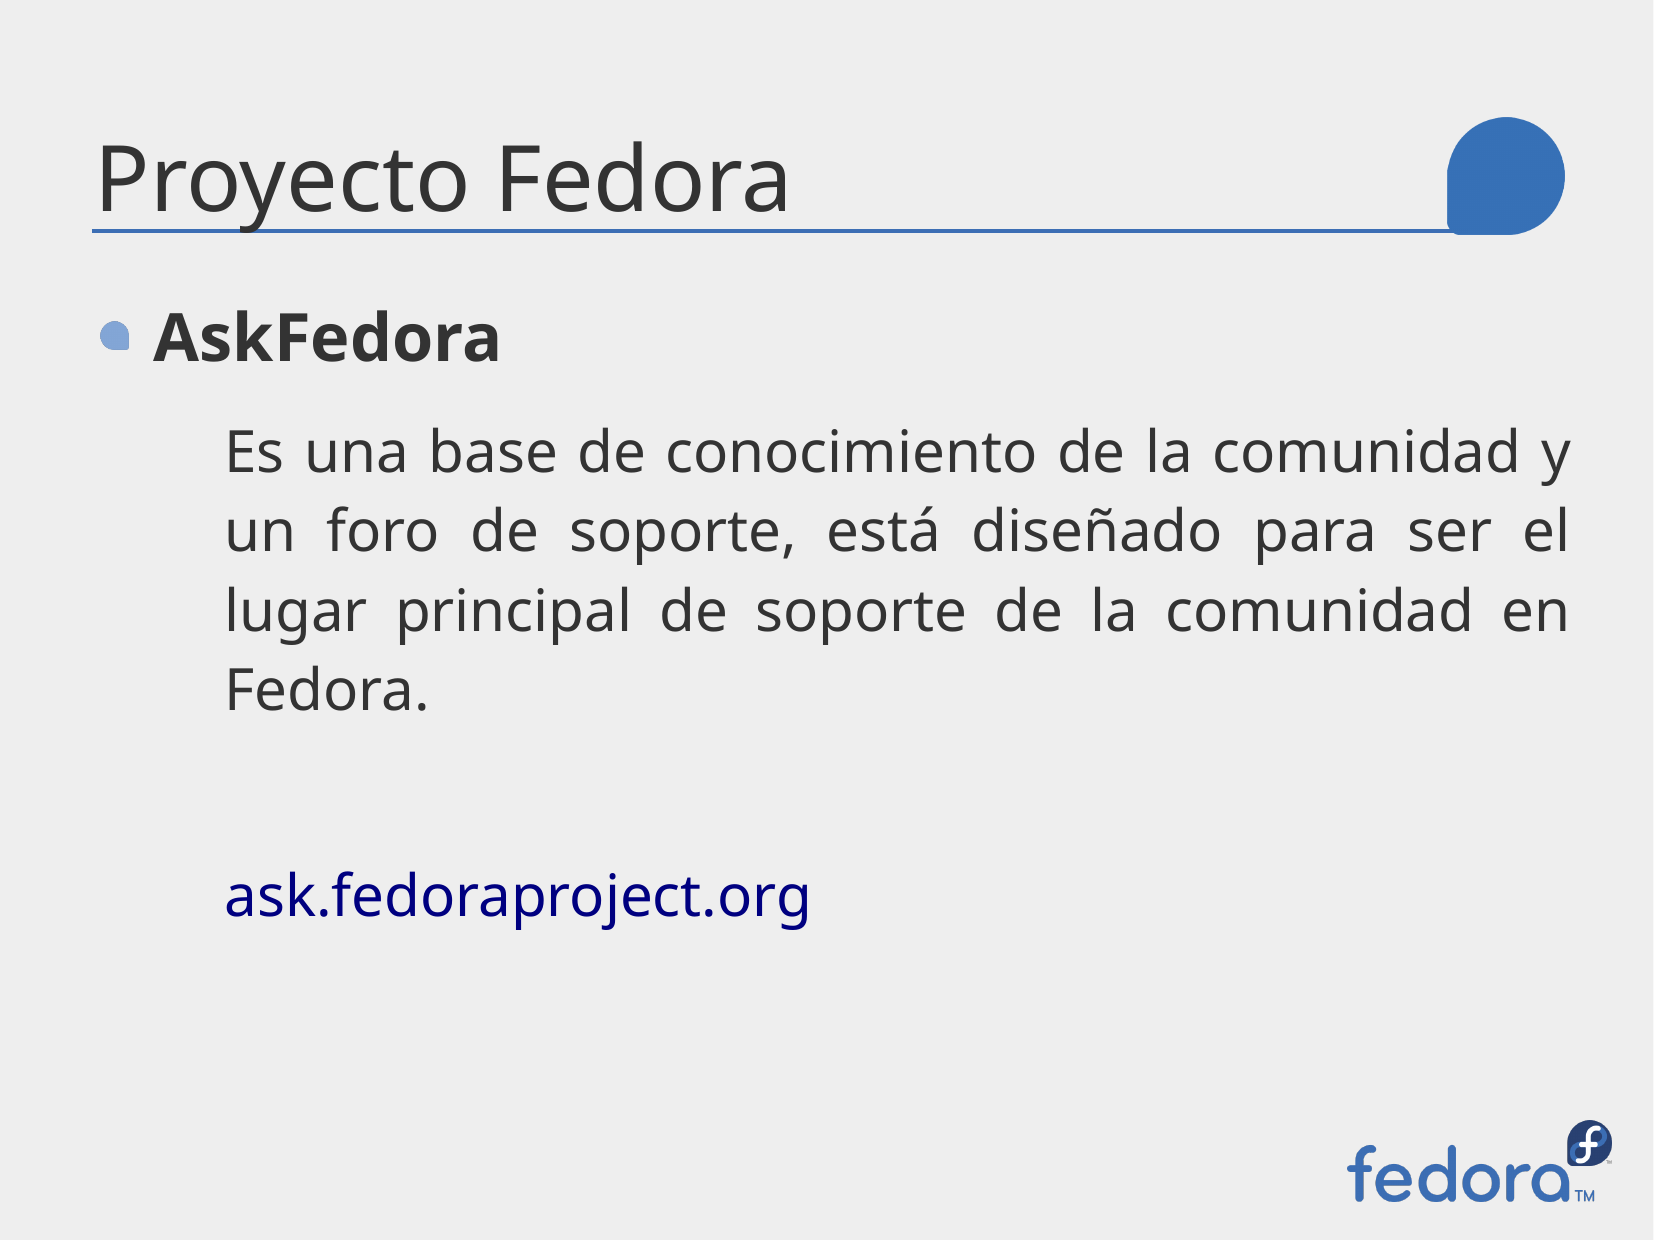

Proyecto Fedora
# AskFedora
Es una base de conocimiento de la comunidad y un foro de soporte, está diseñado para ser el lugar principal de soporte de la comunidad en Fedora.
ask.fedoraproject.org